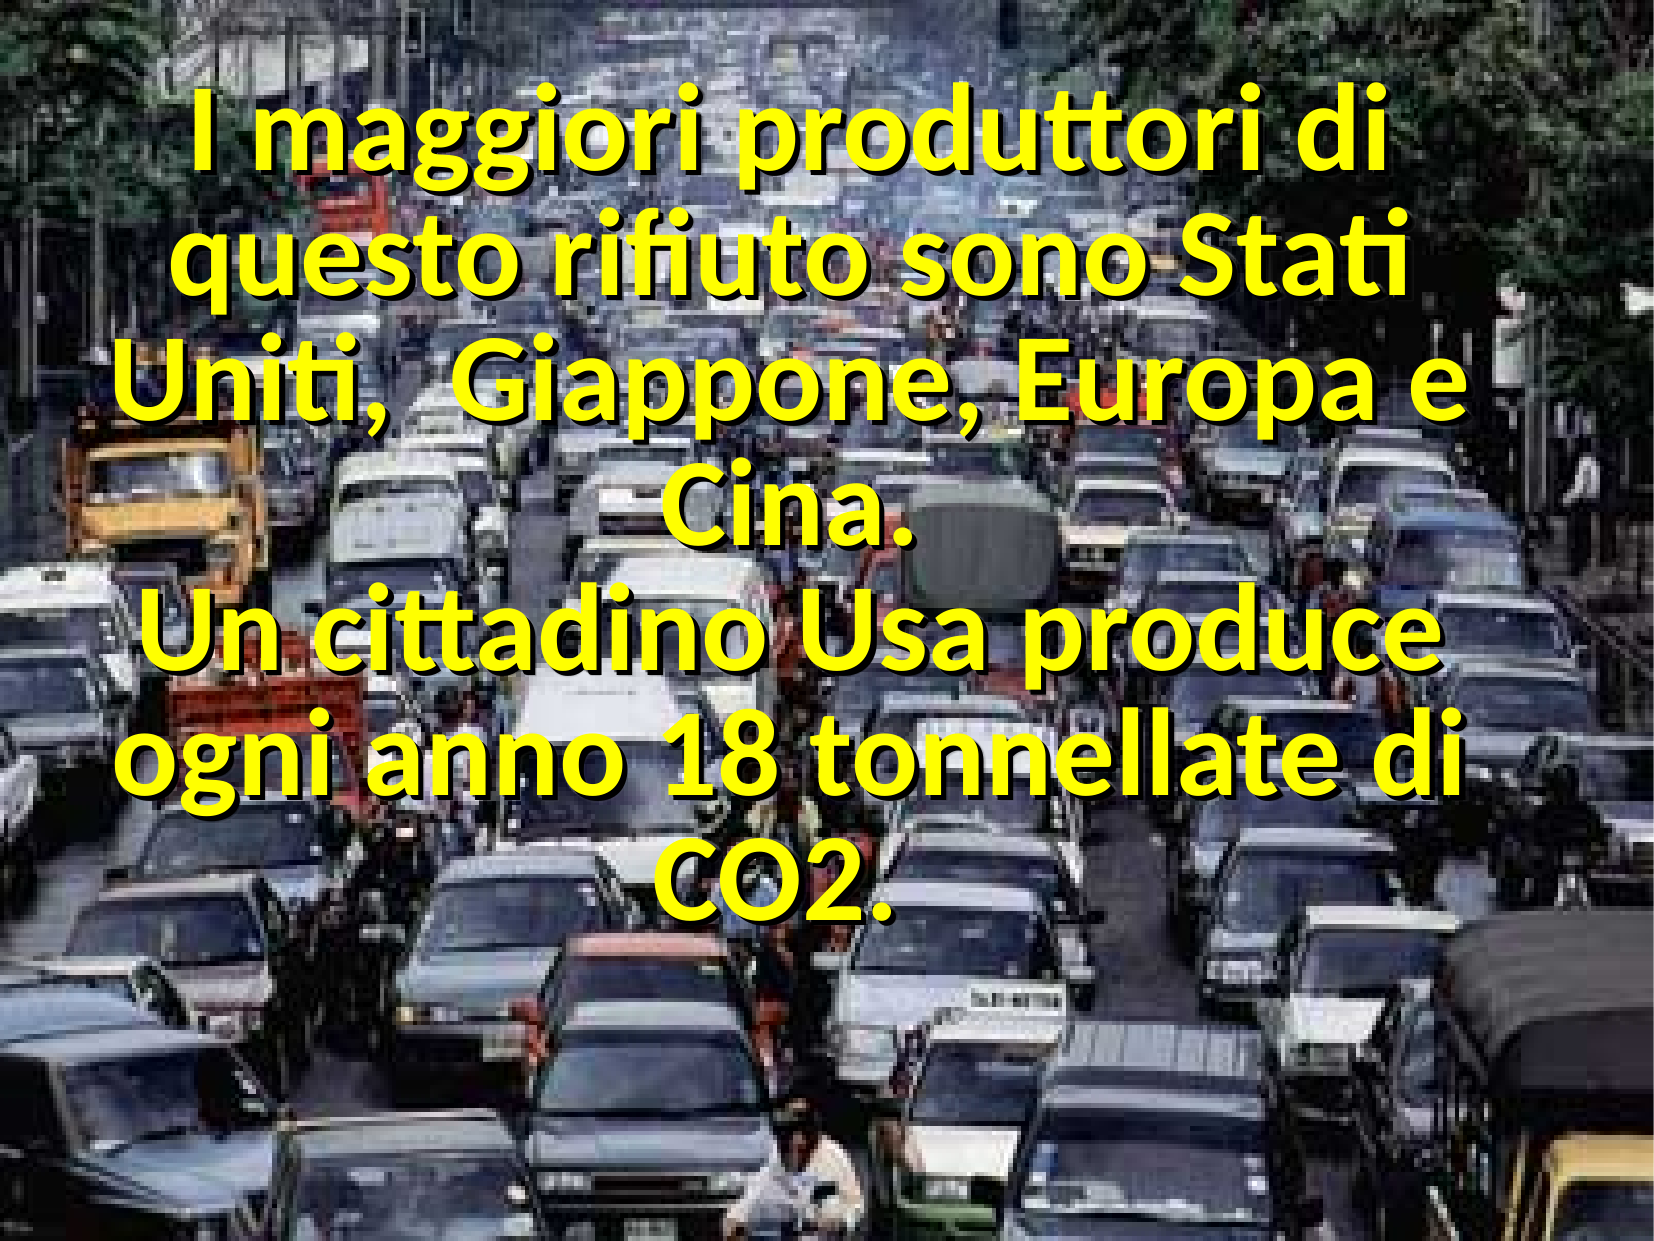

I maggiori produttori di questo rifiuto sono Stati Uniti, Giappone, Europa e Cina.
Un cittadino Usa produce ogni anno 18 tonnellate di CO2.